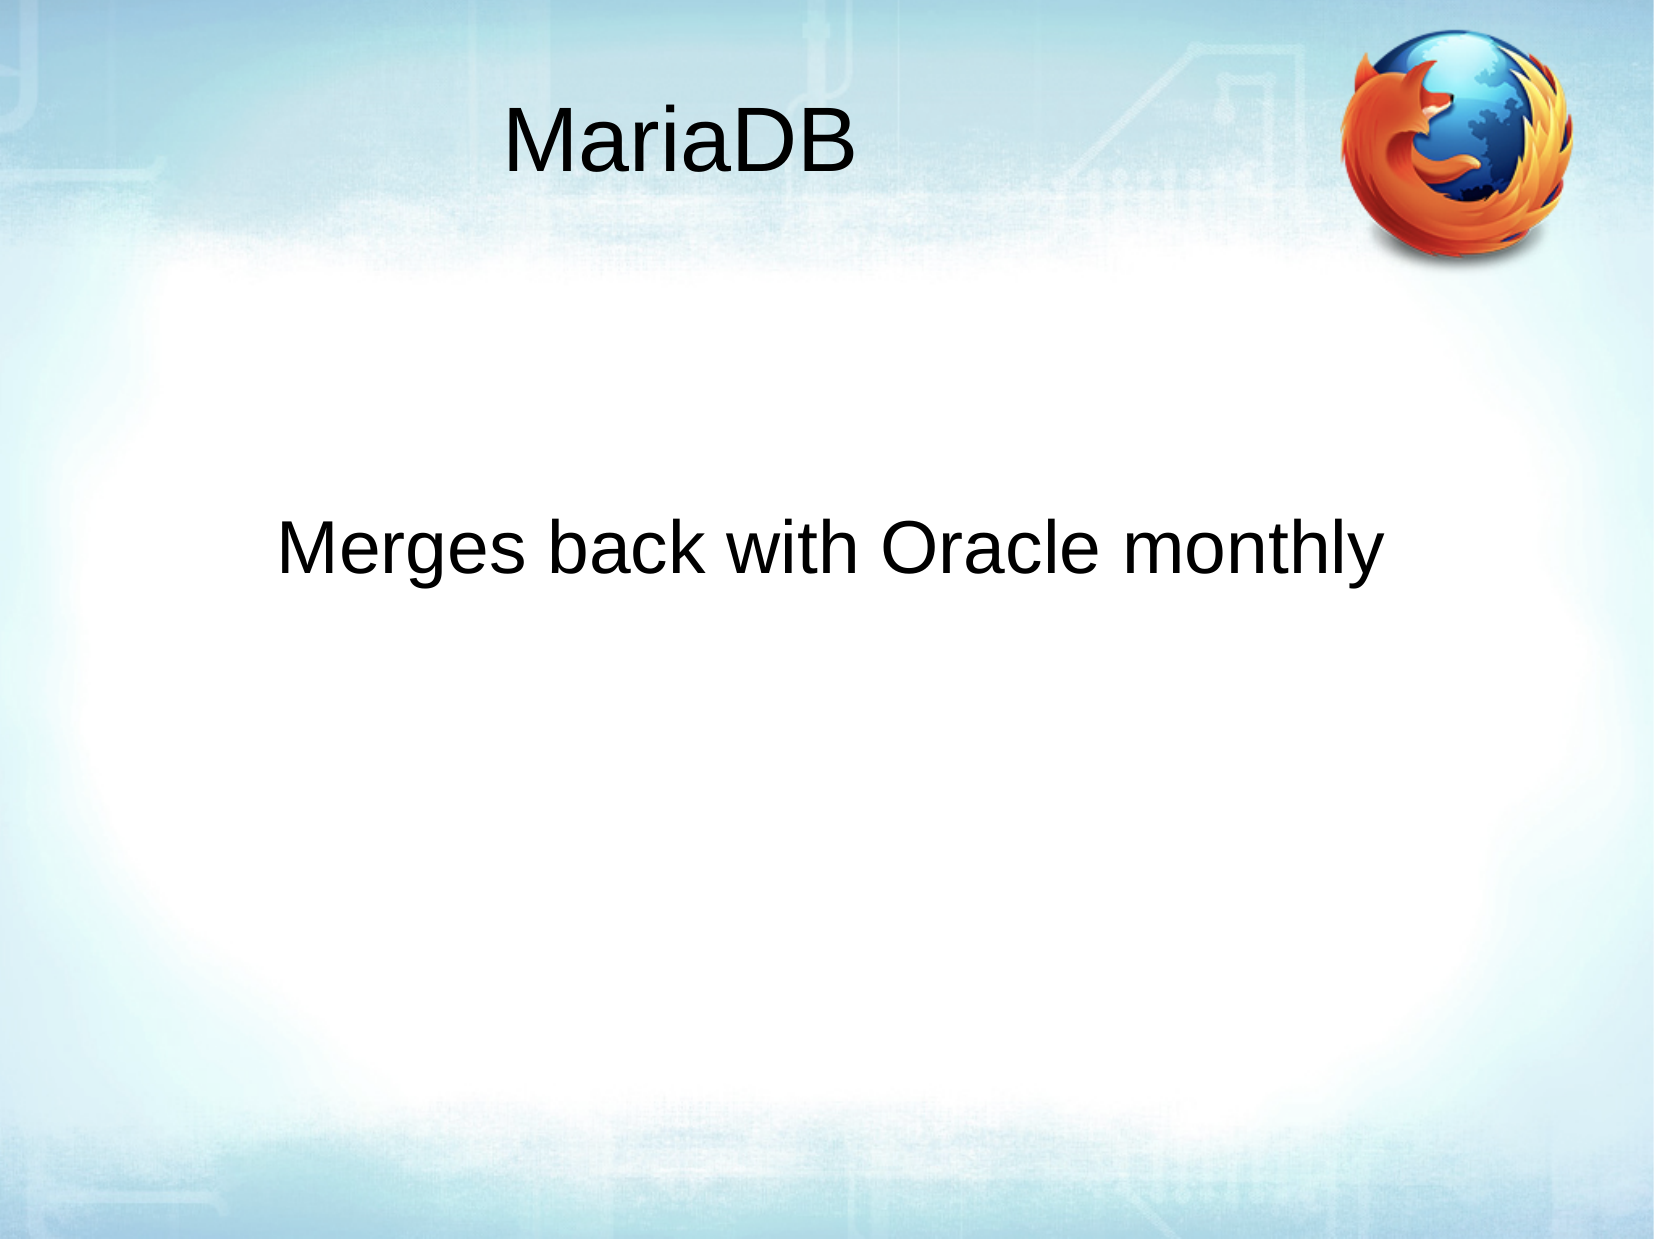

# MariaDB
Merges back with Oracle monthly